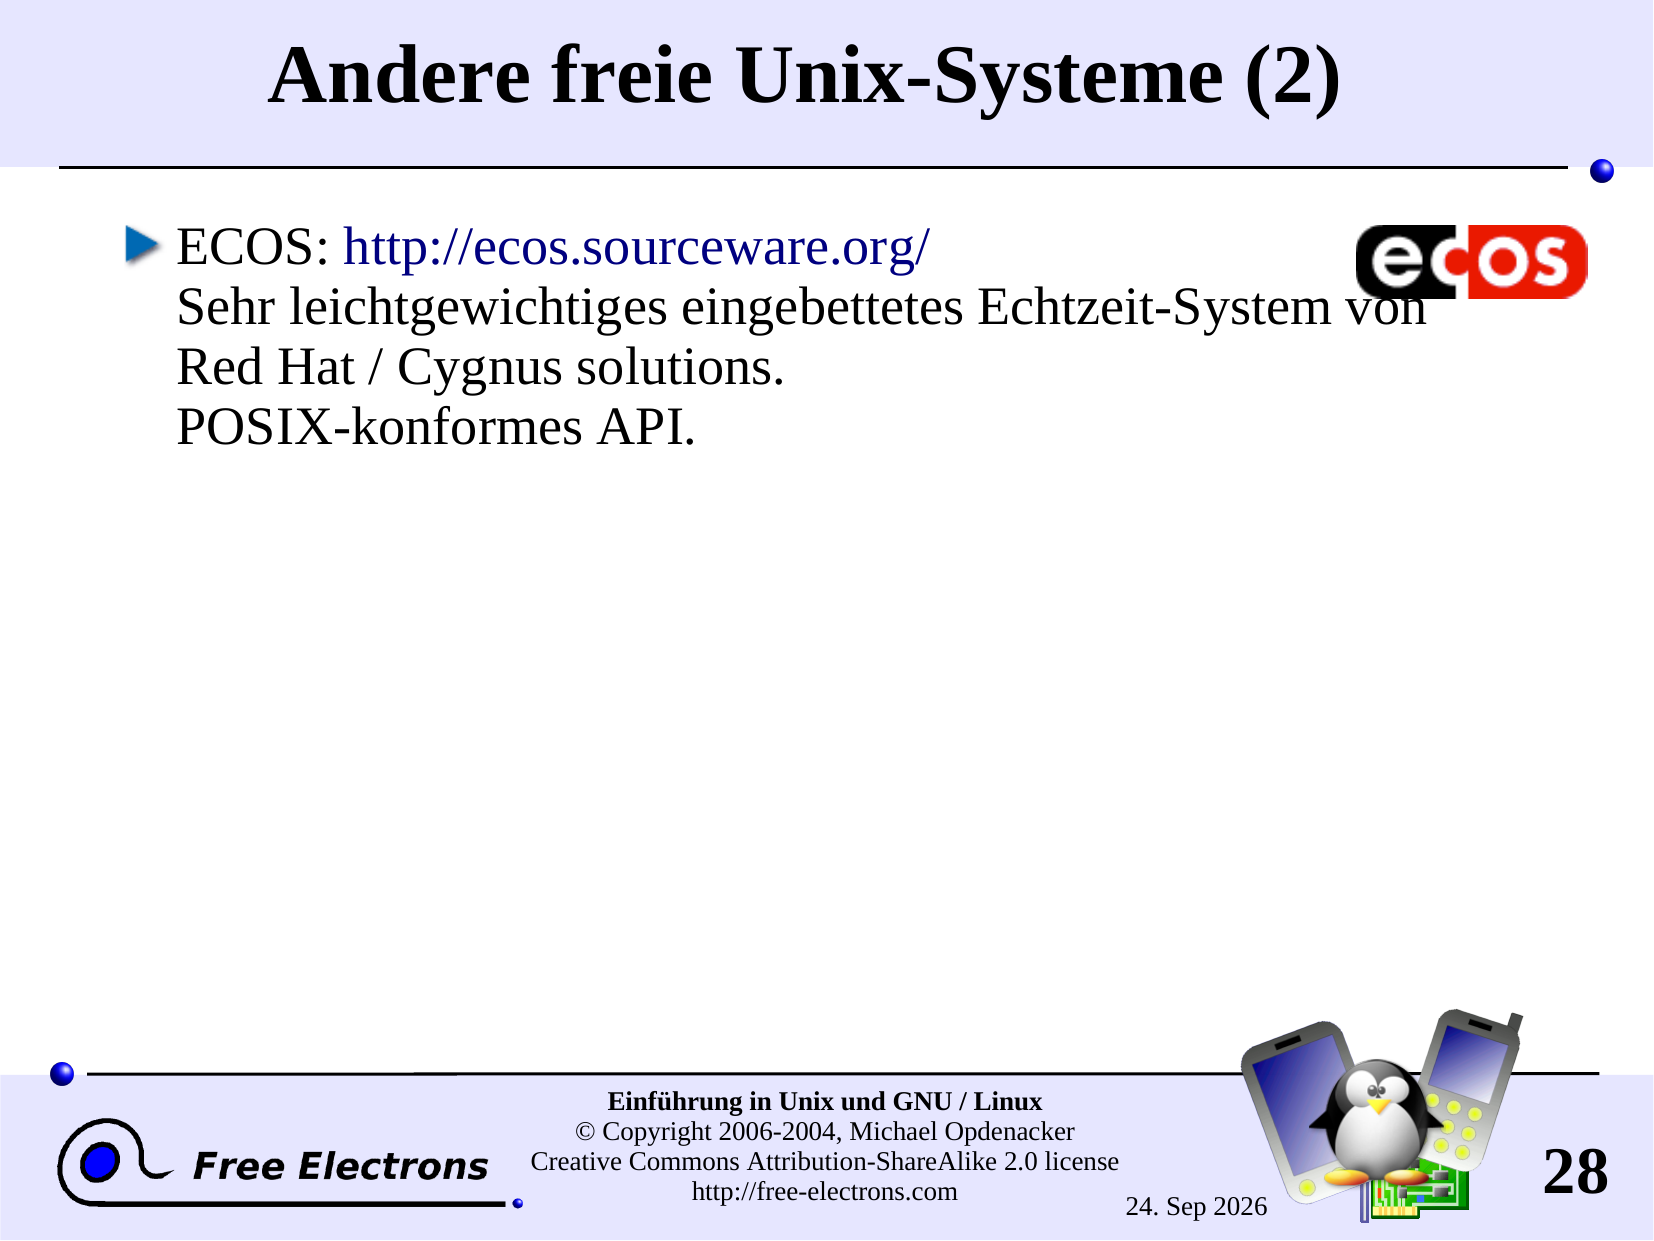

# Andere freie Unix-Systeme (2)
ECOS: http://ecos.sourceware.org/
Sehr leichtgewichtiges eingebettetes Echtzeit-System von Red Hat / Cygnus solutions.
POSIX-konformes API.